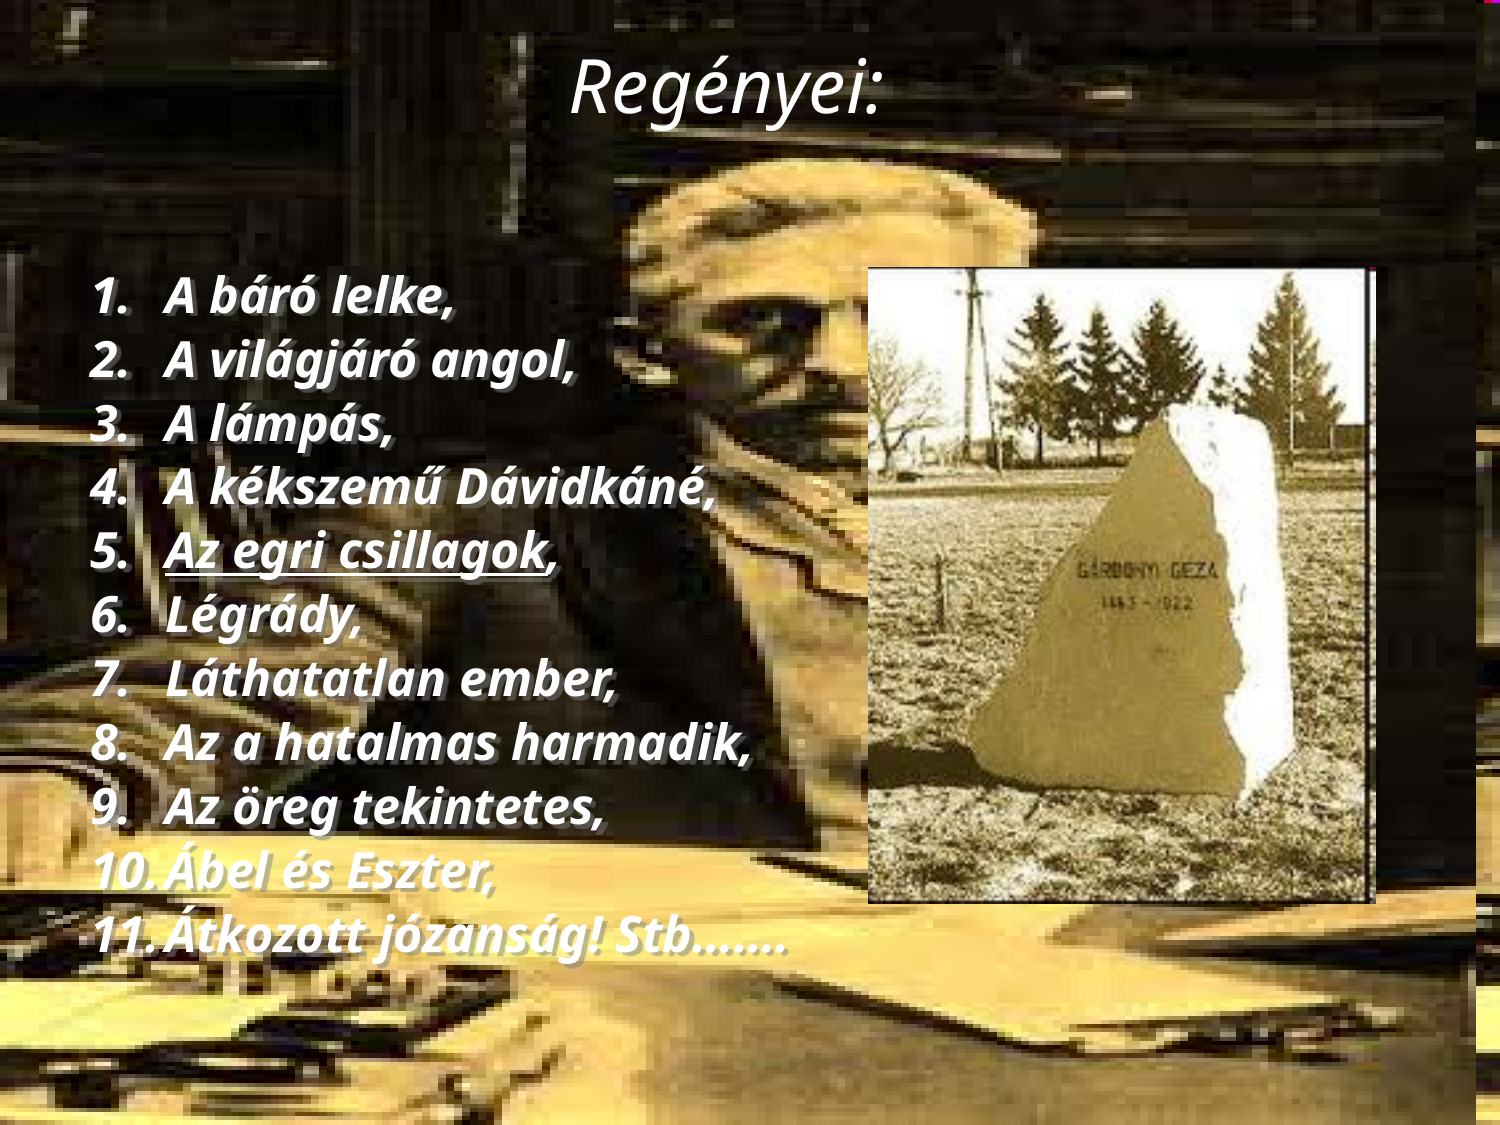

Regényei:
# A báró lelke,
A világjáró angol,
A lámpás,
A kékszemű Dávidkáné,
Az egri csillagok,
Légrády,
Láthatatlan ember,
Az a hatalmas harmadik,
Az öreg tekintetes,
Ábel és Eszter,
Átkozott józanság! Stb…….